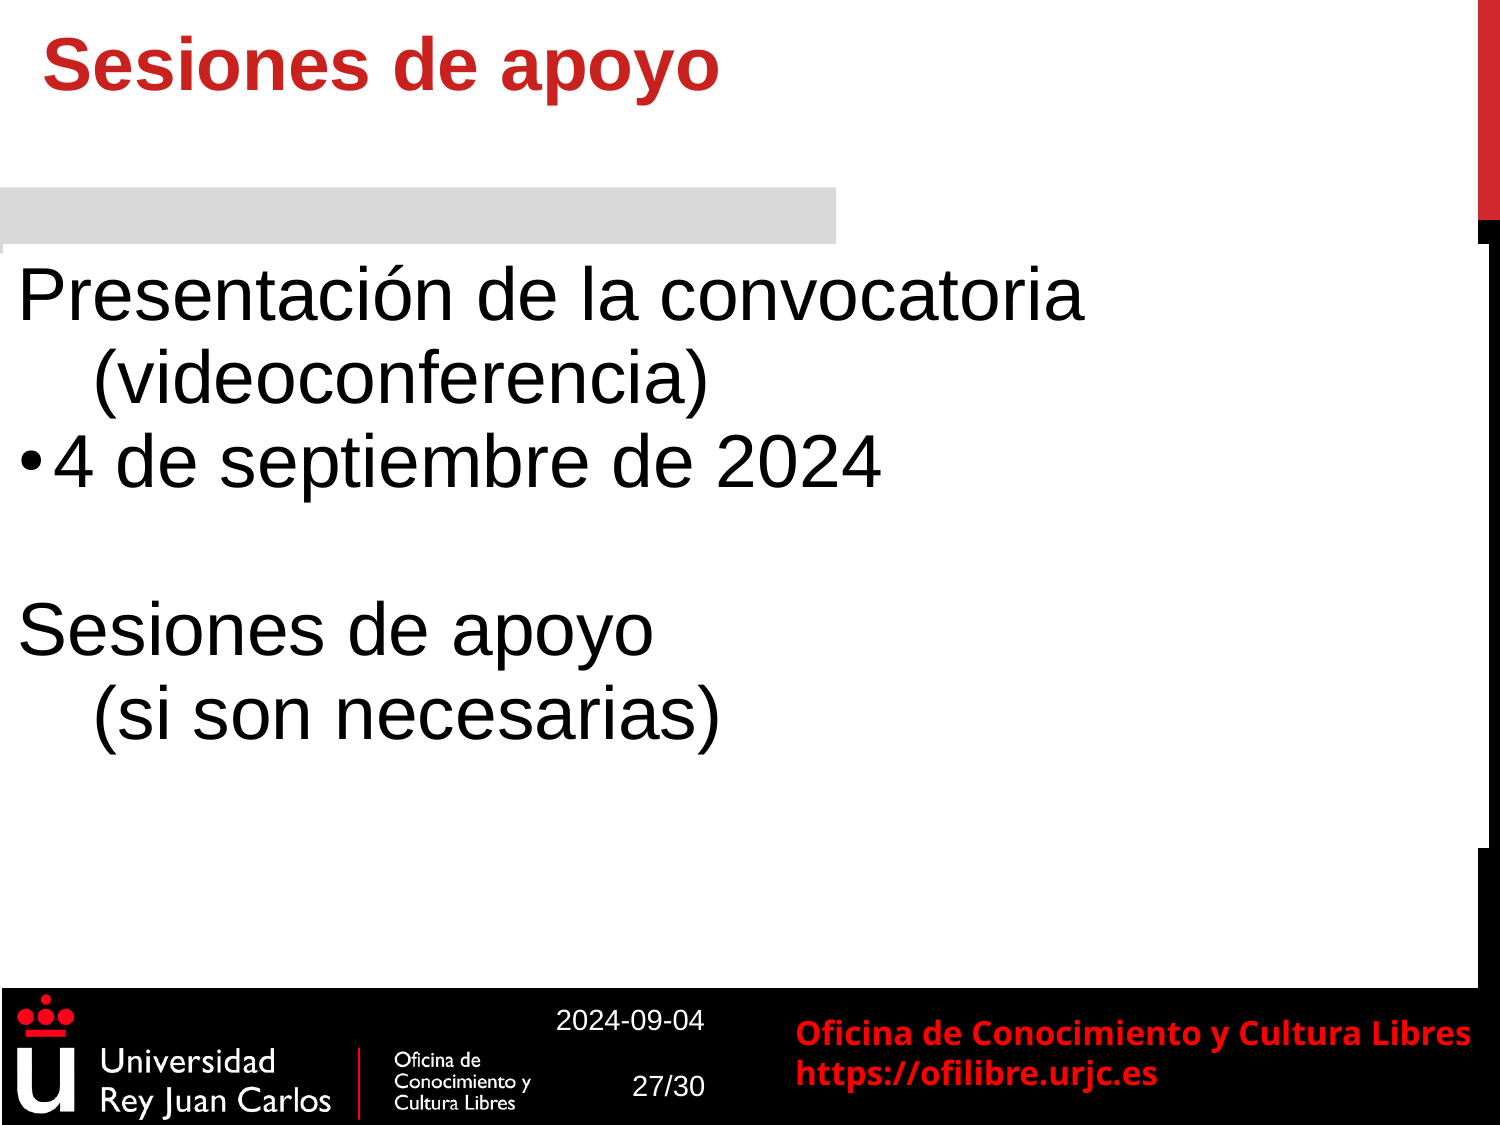

#
Sesiones de apoyo
Presentación de la convocatoria
	(videoconferencia)
4 de septiembre de 2024
Sesiones de apoyo
	(si son necesarias)